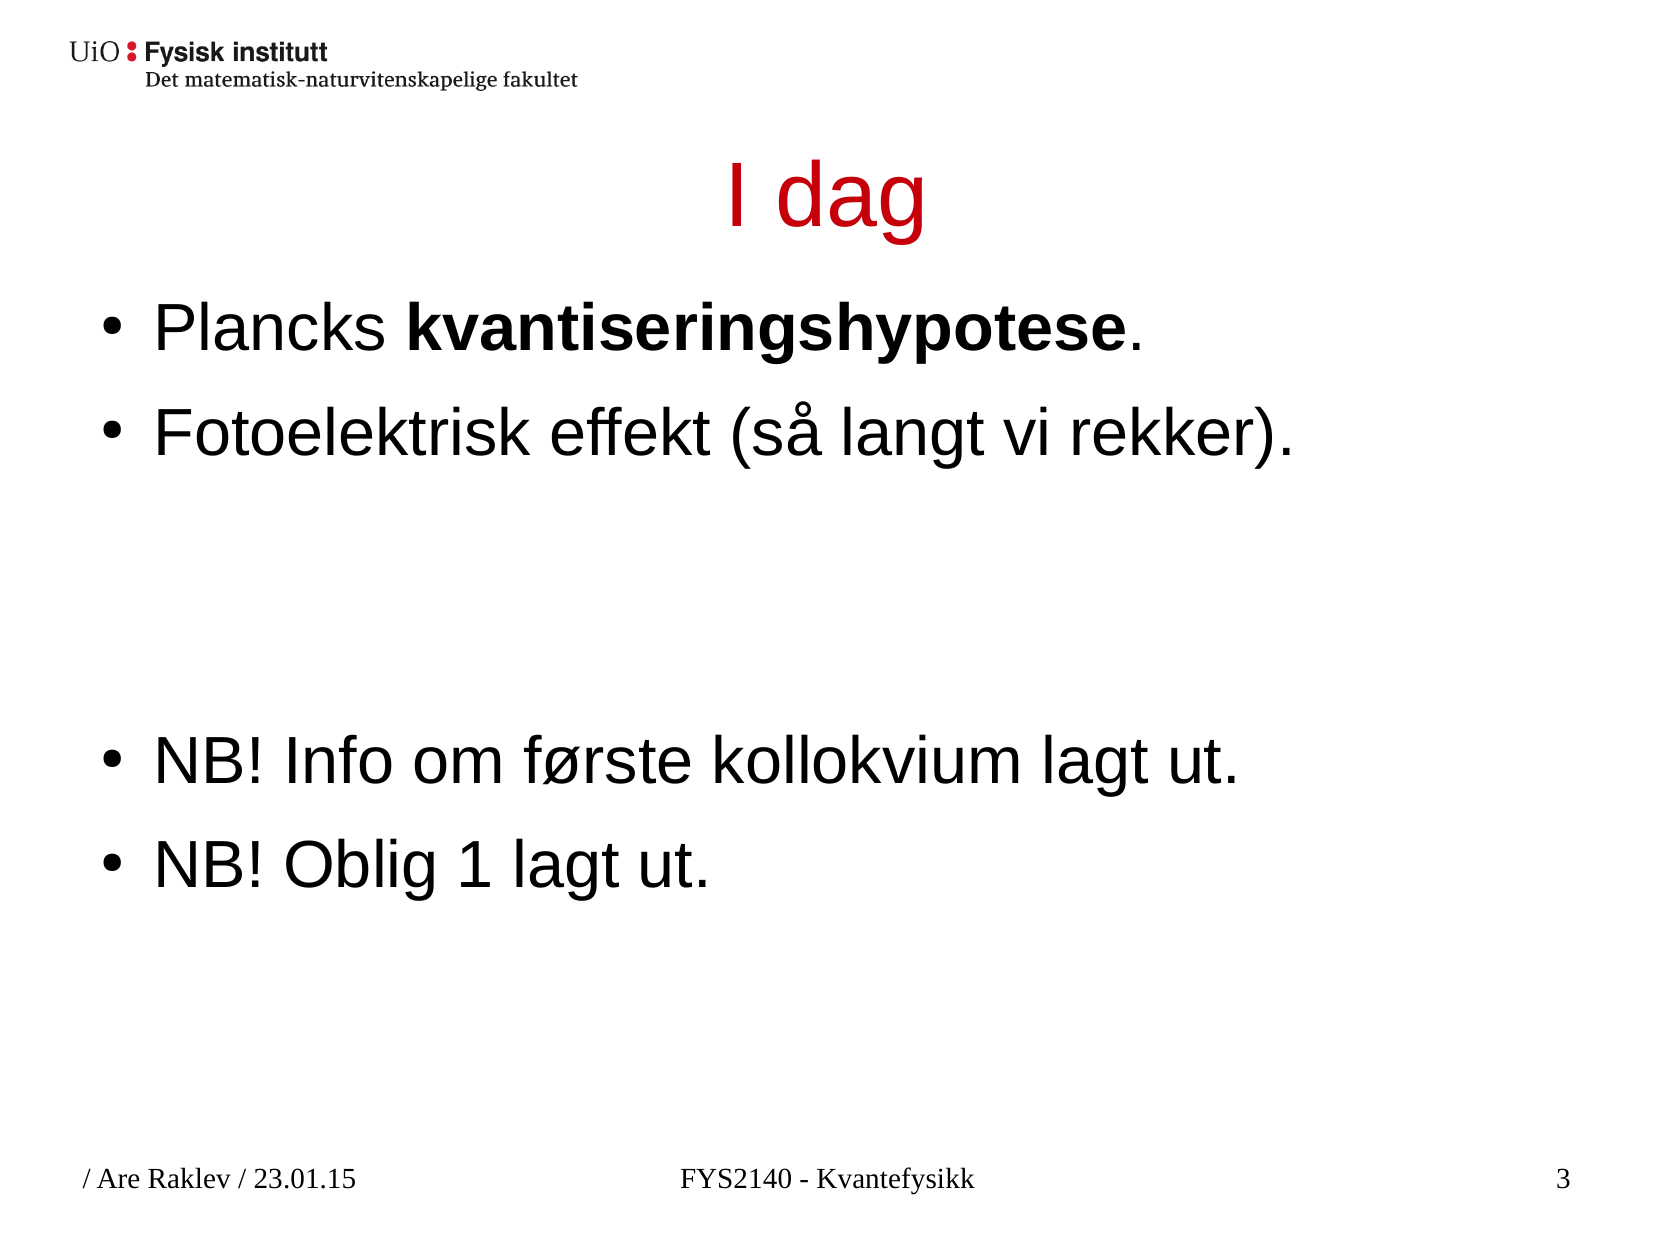

# I dag
Plancks kvantiseringshypotese.
Fotoelektrisk effekt (så langt vi rekker).
NB! Info om første kollokvium lagt ut.
NB! Oblig 1 lagt ut.
/ Are Raklev / 23.01.15
FYS2140 - Kvantefysikk
3